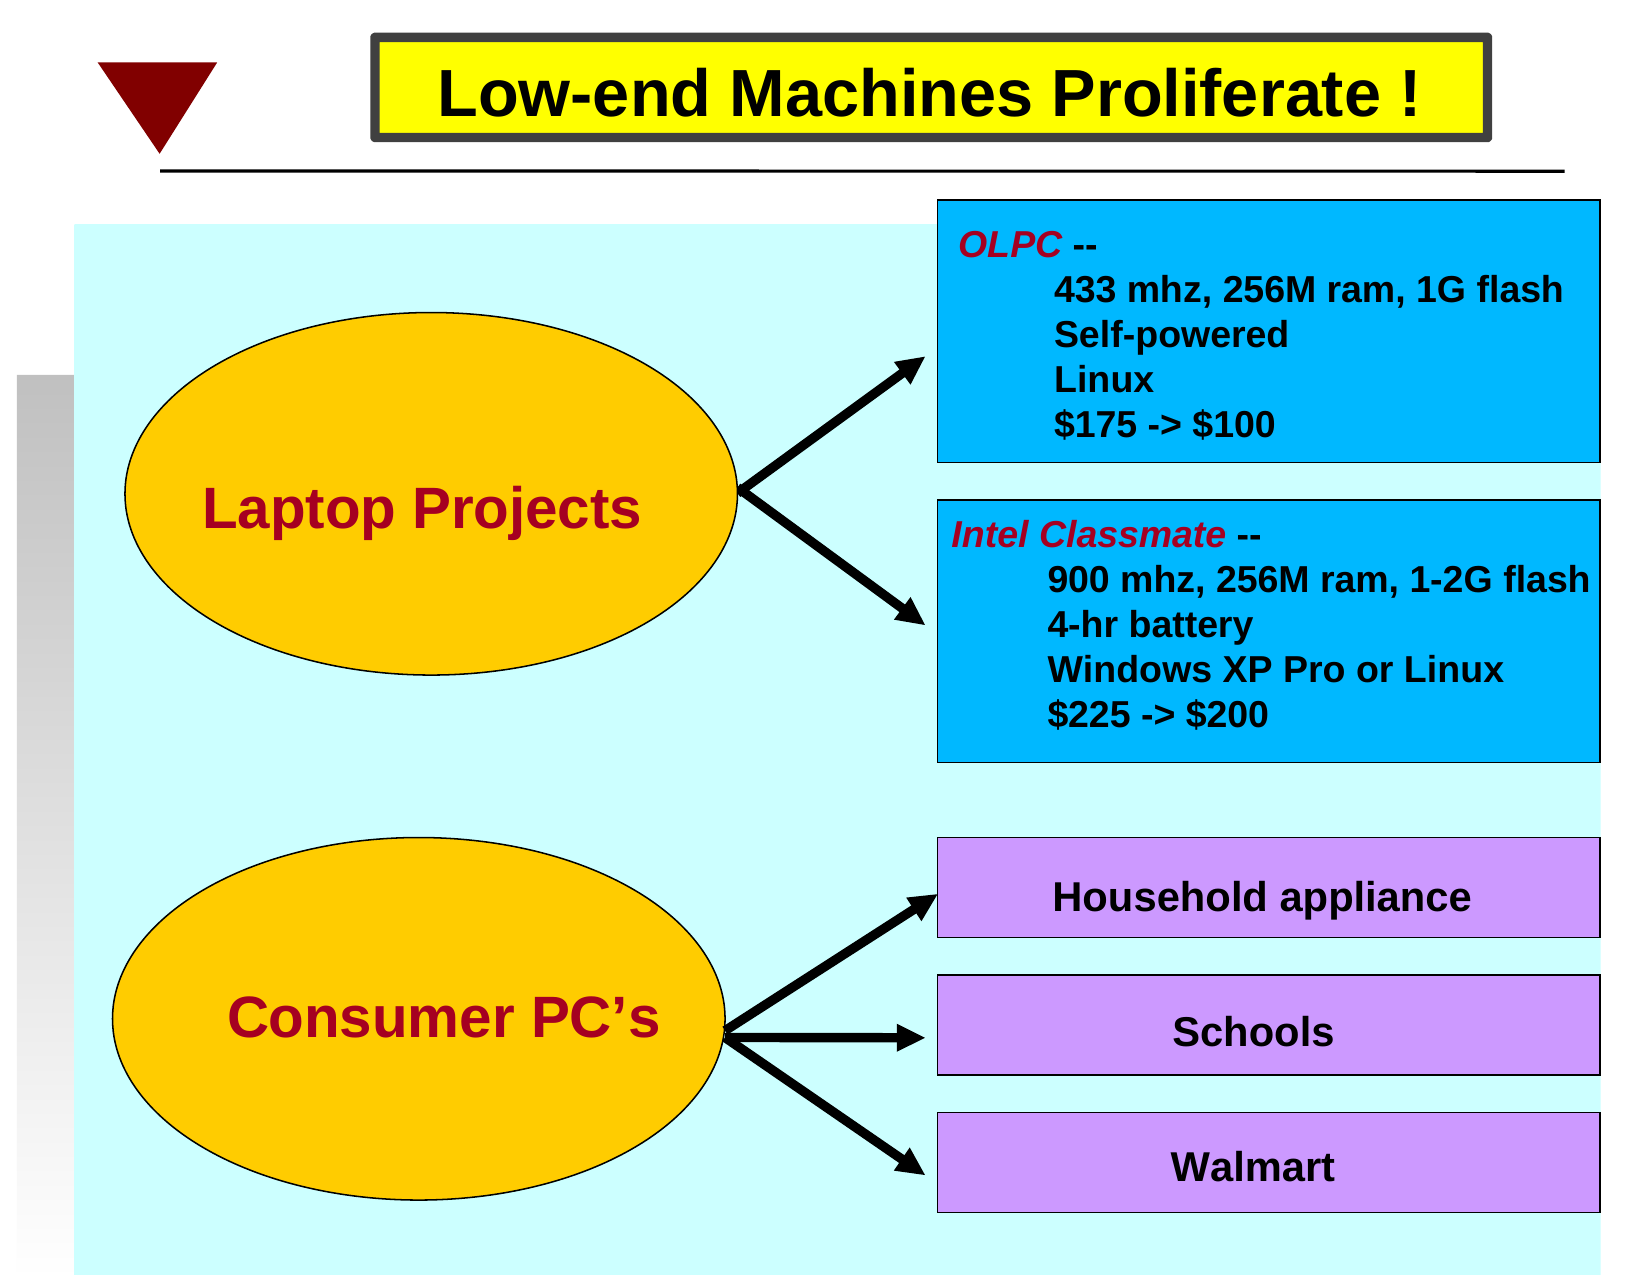

Low-end Machines Proliferate !
OLPC --
 433 mhz, 256M ram, 1G flash
 Self-powered
 Linux
 $175 -> $100
Laptop Projects
Intel Classmate --
 900 mhz, 256M ram, 1-2G flash
 4-hr battery
 Windows XP Pro or Linux
 $225 -> $200
Household appliance
Consumer PC’s
Schools
Walmart